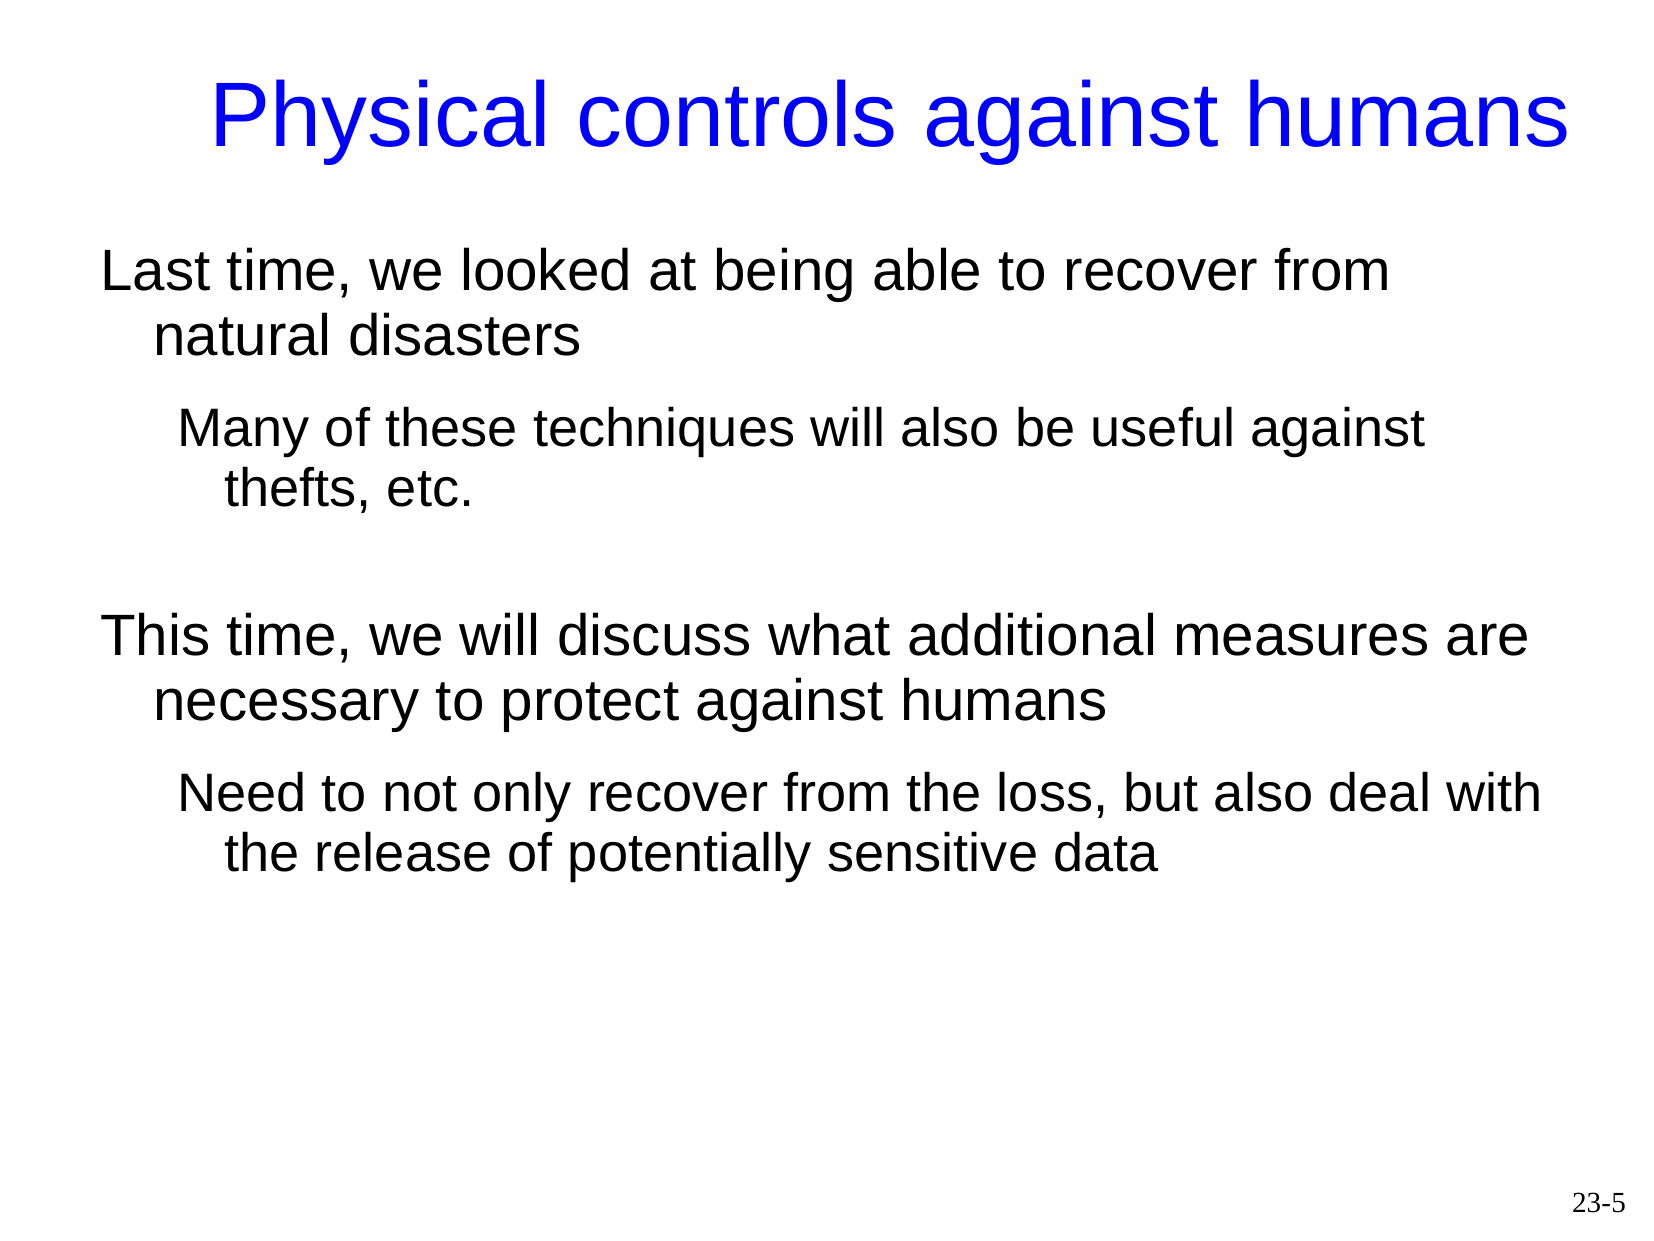

# Physical controls against humans
Last time, we looked at being able to recover from natural disasters
Many of these techniques will also be useful against thefts, etc.
This time, we will discuss what additional measures are necessary to protect against humans
Need to not only recover from the loss, but also deal with the release of potentially sensitive data